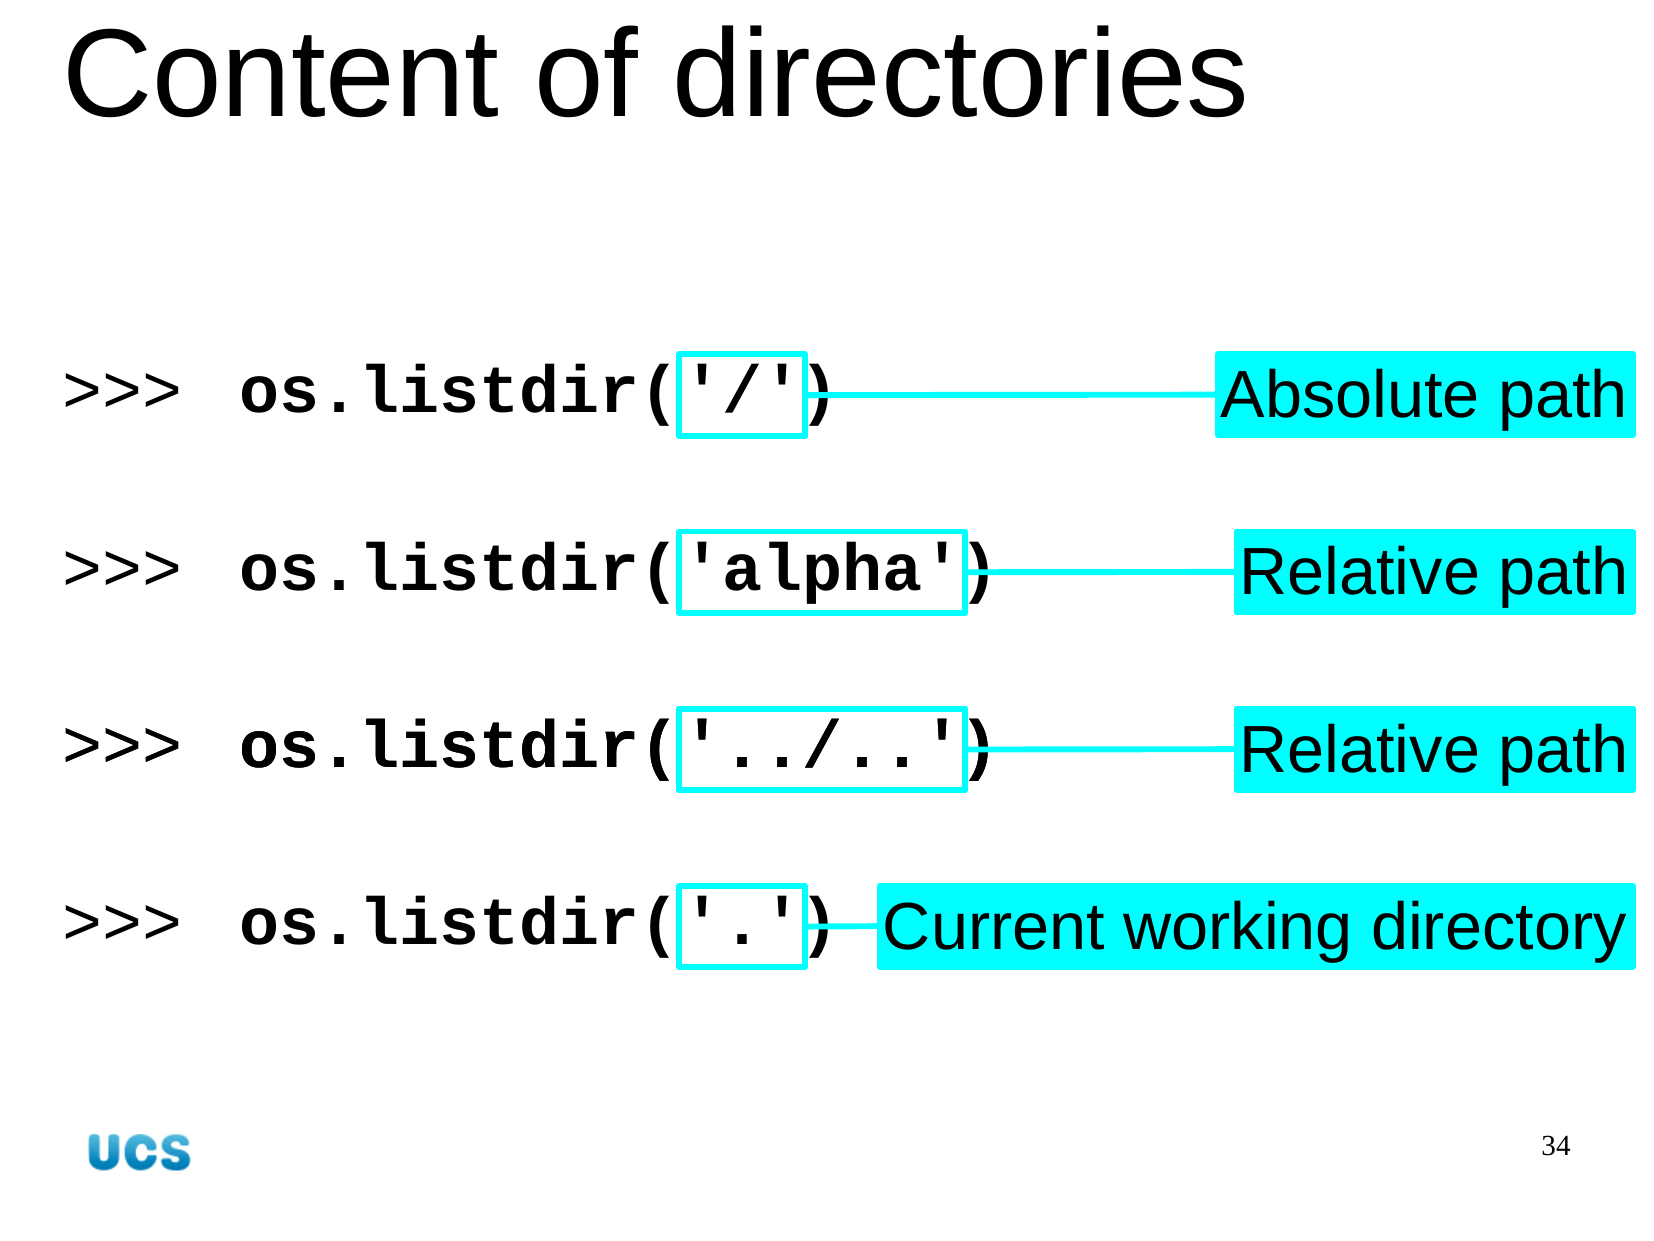

Content of directories
>>>
os.listdir( )
'/'
Absolute path
>>>
os.listdir( )
'alpha'
Relative path
>>>
os.listdir( )
'../..'
>>>
os.listdir( )
'../..'
Relative path
Relative path
>>>
os.listdir( )
'.'
Current working directory
34